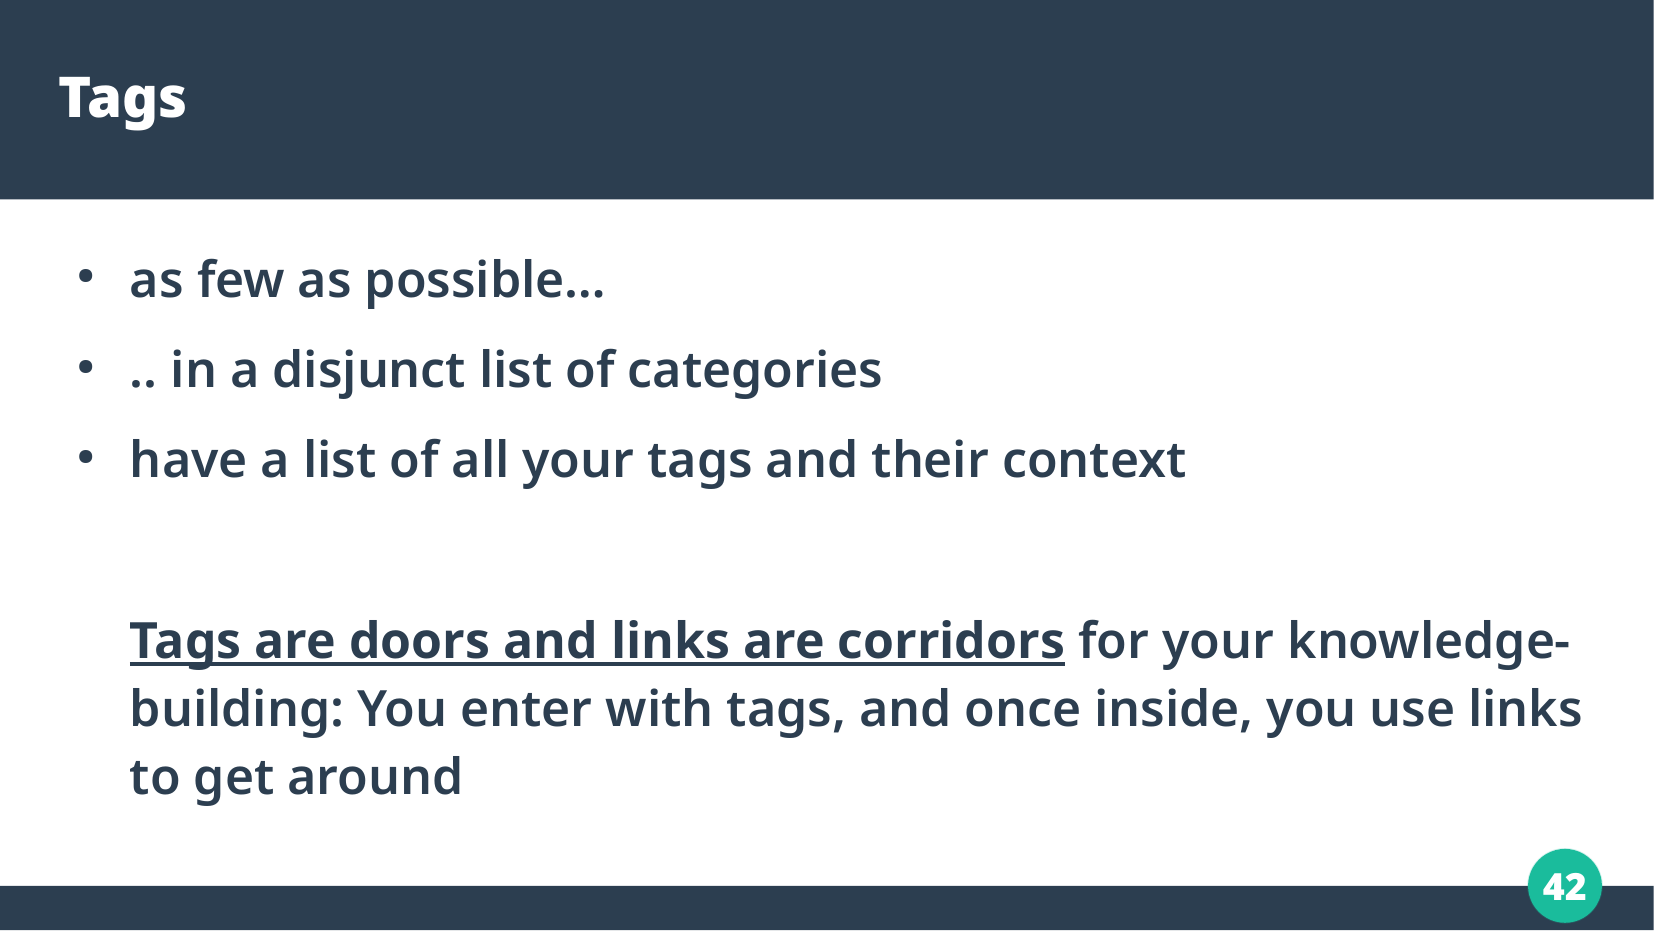

# Tags
as few as possible…
.. in a disjunct list of categories
have a list of all your tags and their context
Tags are doors and links are corridors for your knowledge-building: You enter with tags, and once inside, you use links to get around